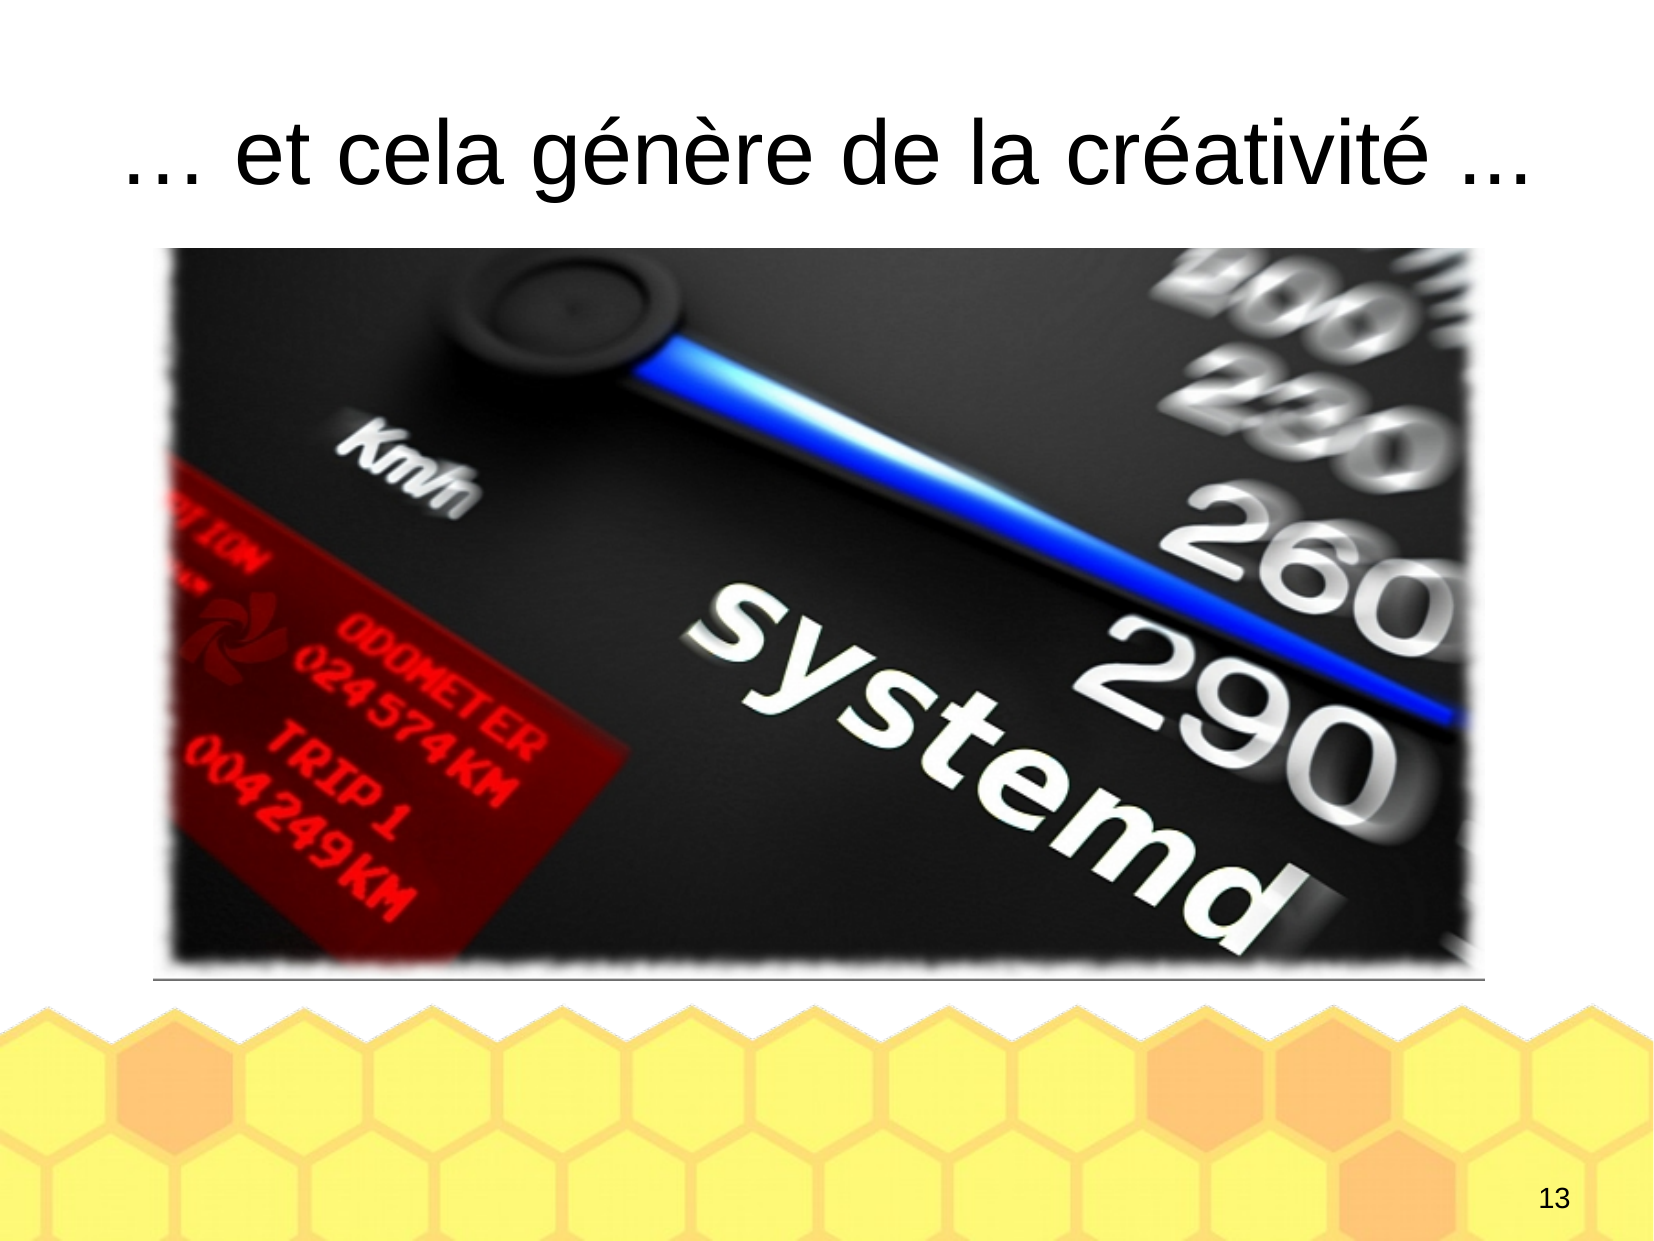

# … et cela génère de la créativité ...
13